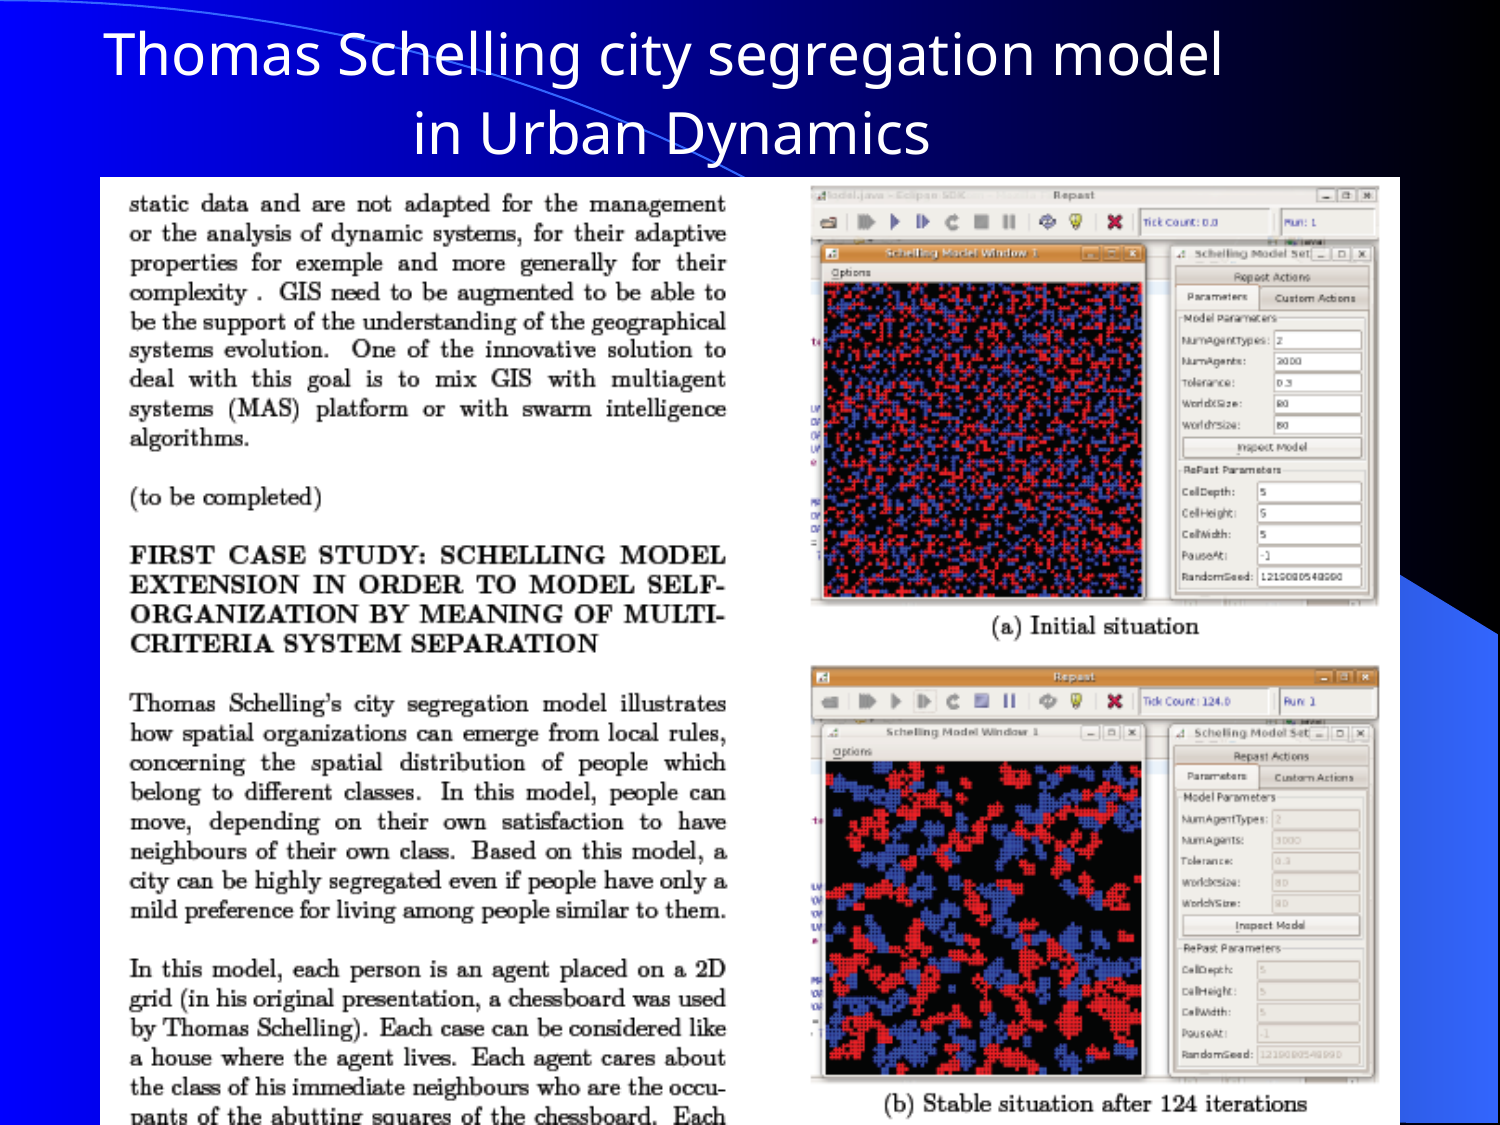

Thomas Schelling city segregation model
in Urban Dynamics